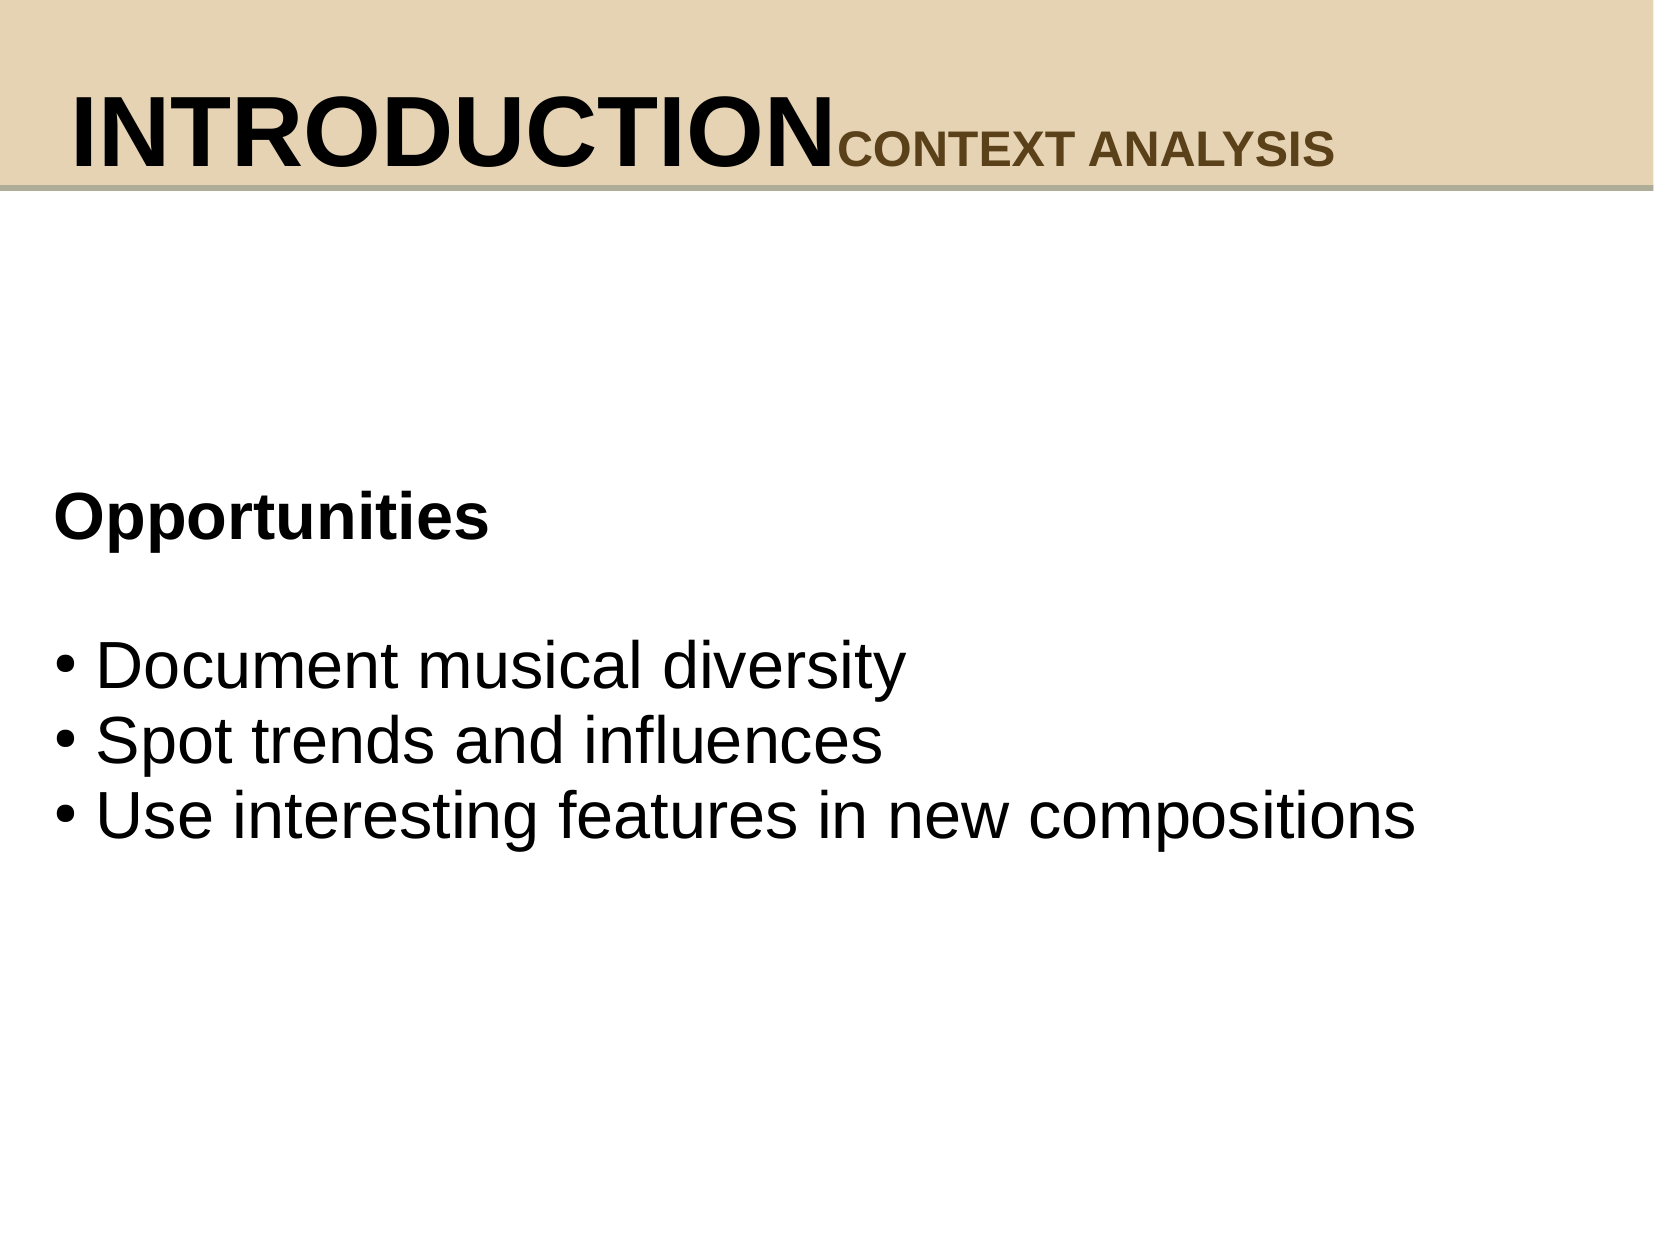

INTRODUCTIONCONTEXT ANALYSIS
# Opportunities
 Document musical diversity
 Spot trends and influences
 Use interesting features in new compositions